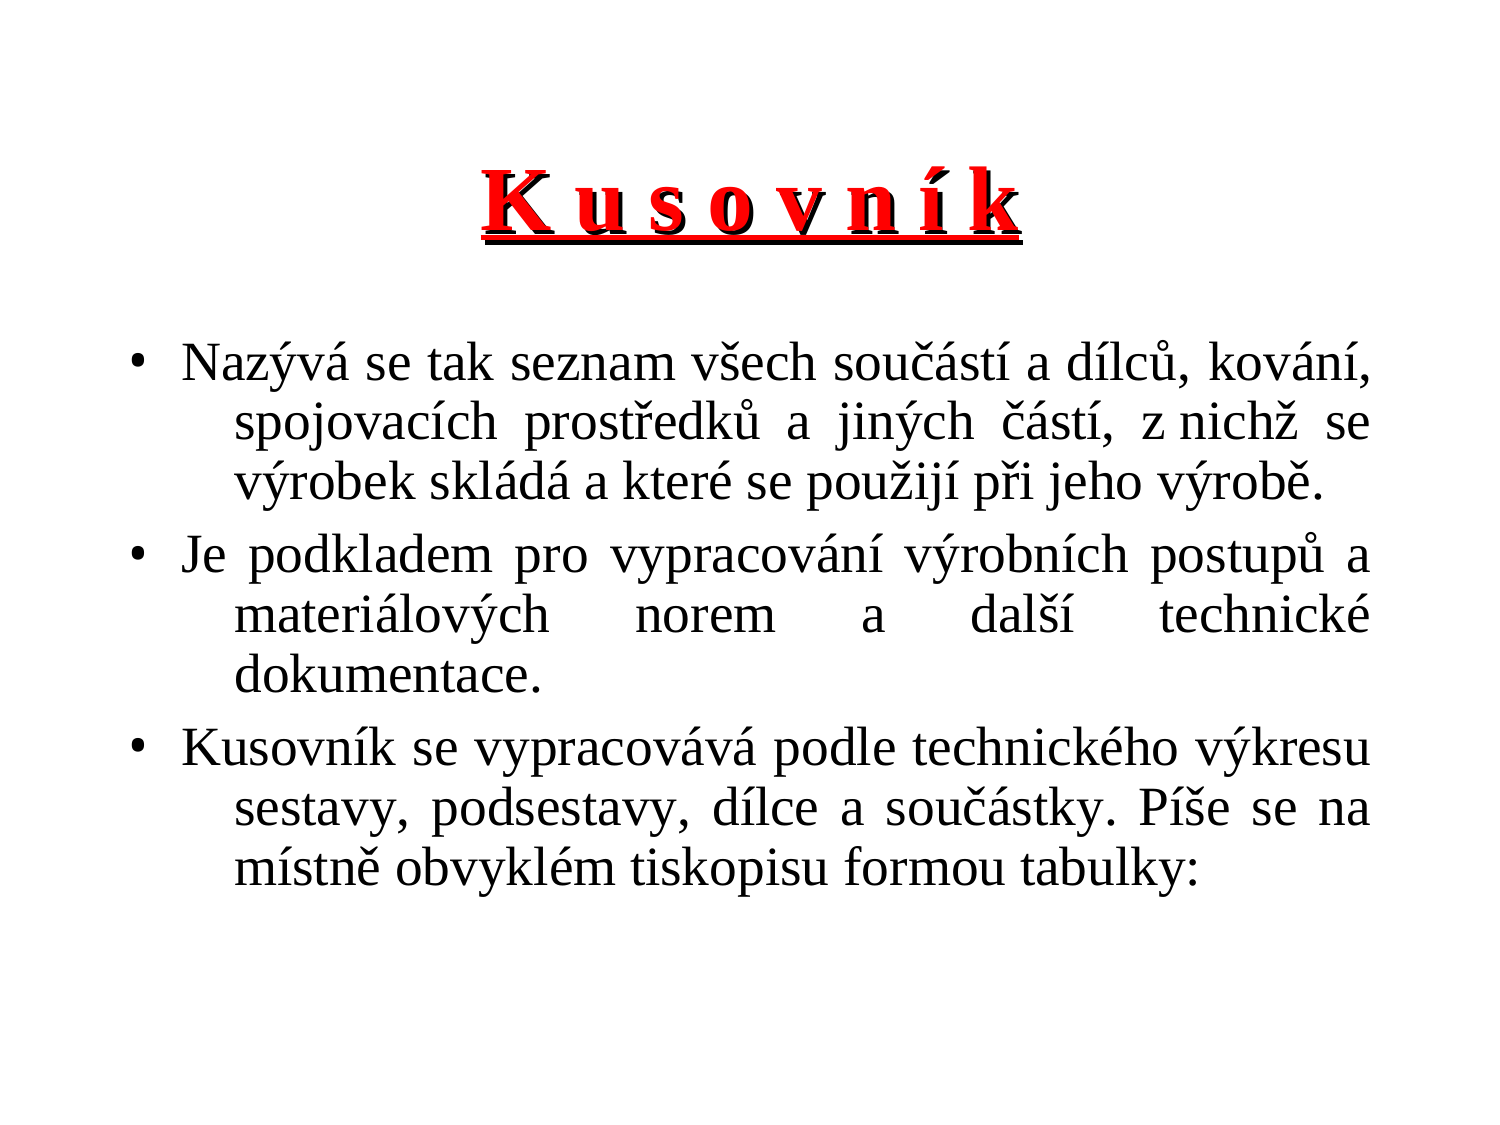

# K u s o v n í k
Nazývá se tak seznam všech součástí a dílců, kování, spojovacích prostředků a jiných částí, z nichž se výrobek skládá a které se použijí při jeho výrobě.
Je podkladem pro vypracování výrobních postupů a materiálových norem a další technické dokumentace.
Kusovník se vypracovává podle technického výkresu sestavy, podsestavy, dílce a součástky. Píše se na místně obvyklém tiskopisu formou tabulky: